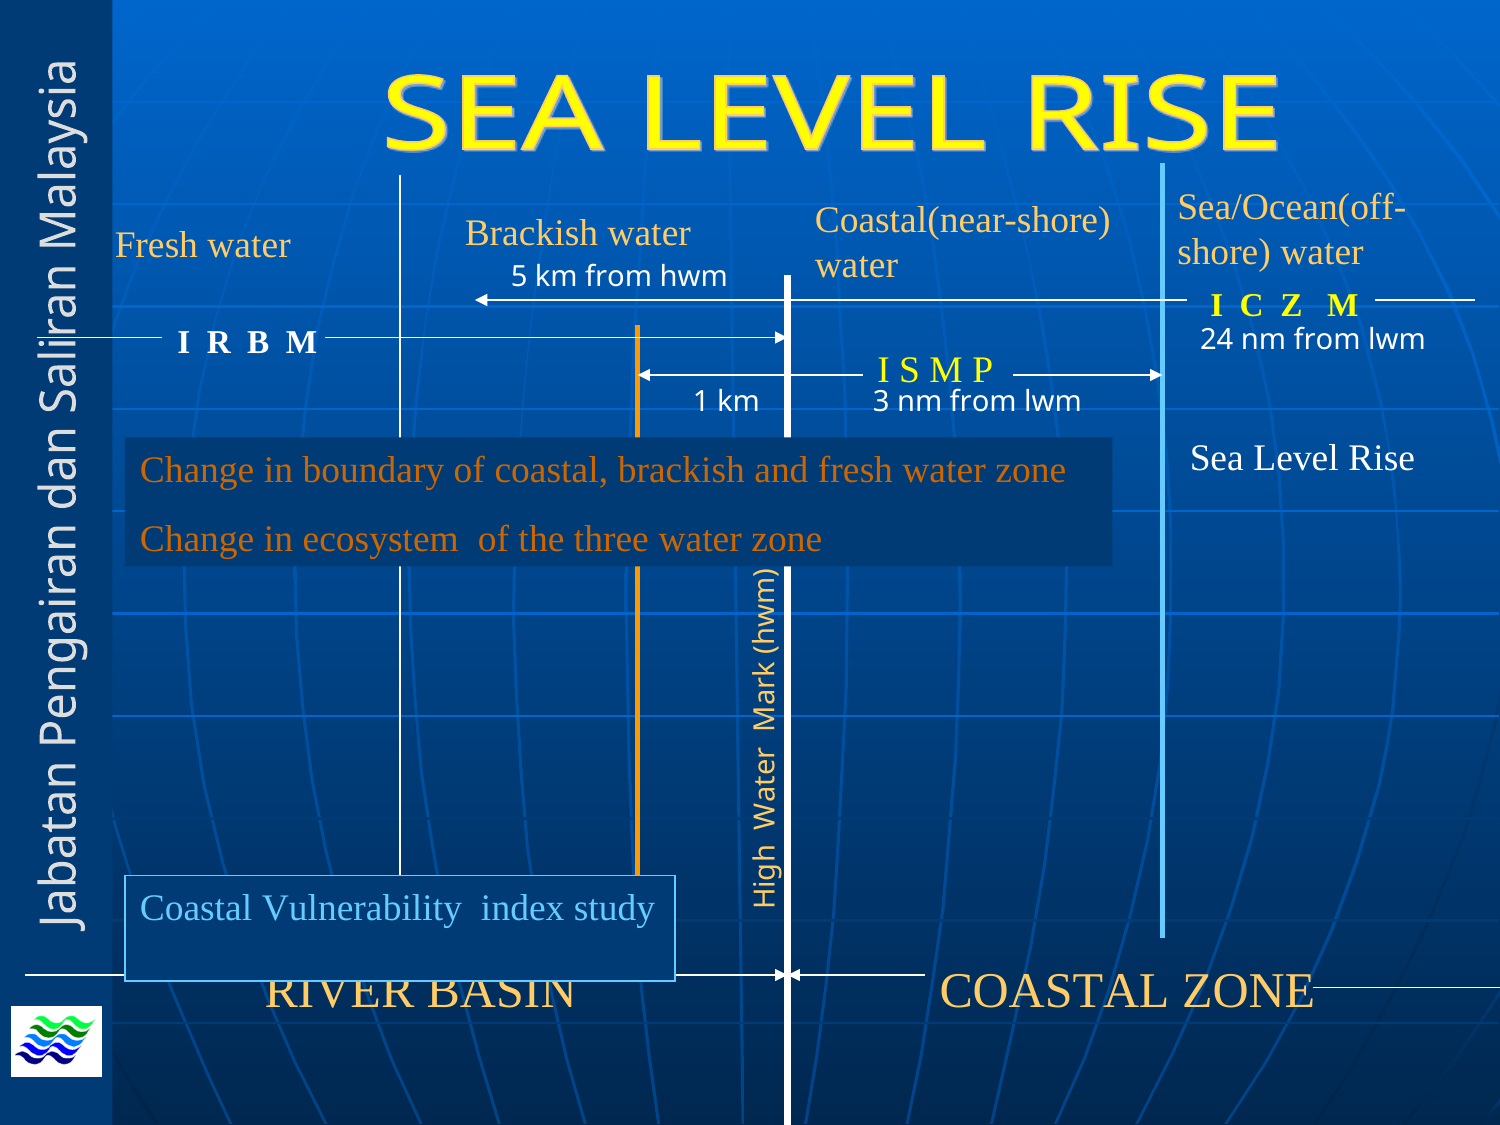

SEA LEVEL RISE
Sea/Ocean(off-shore) water
Coastal(near-shore) water
Brackish water
Fresh water
5 km from hwm
 I C Z M
I R B M
24 nm from lwm
I S M P
1 km
3 nm from lwm
Sea Level Rise
Change in boundary of coastal, brackish and fresh water zone
Change in ecosystem of the three water zone
Jabatan Pengairan dan Saliran Malaysia
High Water Mark (hwm)
Coastal Vulnerability index study
RIVER BASIN
COASTAL ZONE